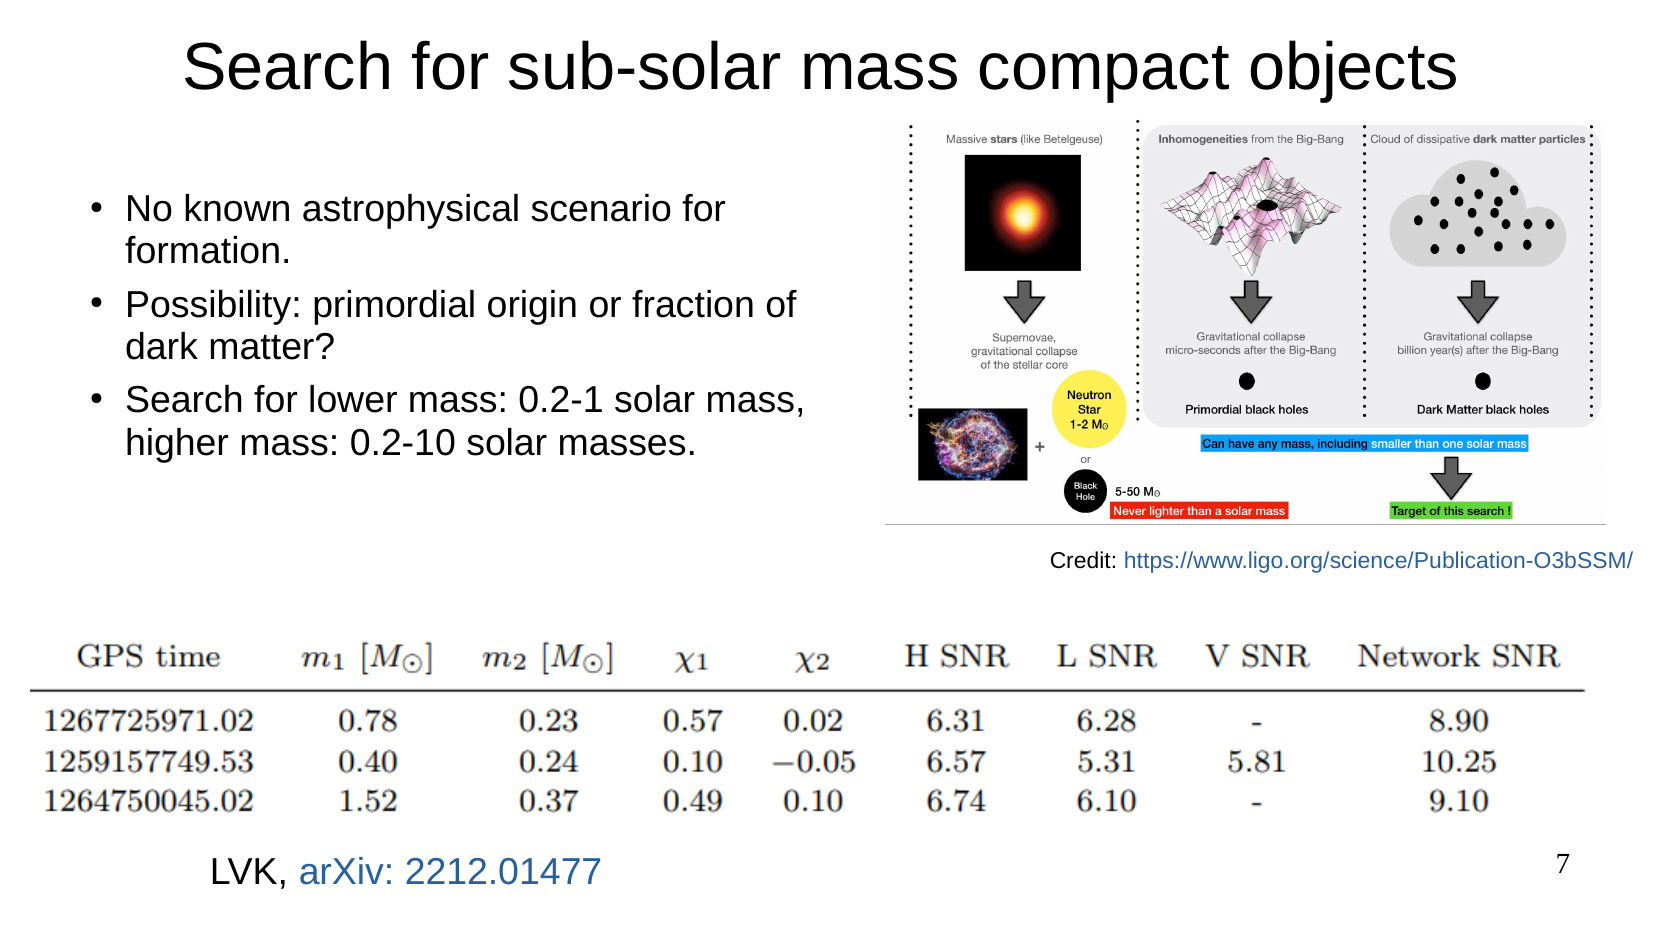

# Search for sub-solar mass compact objects
No known astrophysical scenario for formation.
Possibility: primordial origin or fraction of dark matter?
Search for lower mass: 0.2-1 solar mass, higher mass: 0.2-10 solar masses.
Credit: https://www.ligo.org/science/Publication-O3bSSM/
LVK, arXiv: 2212.01477
7